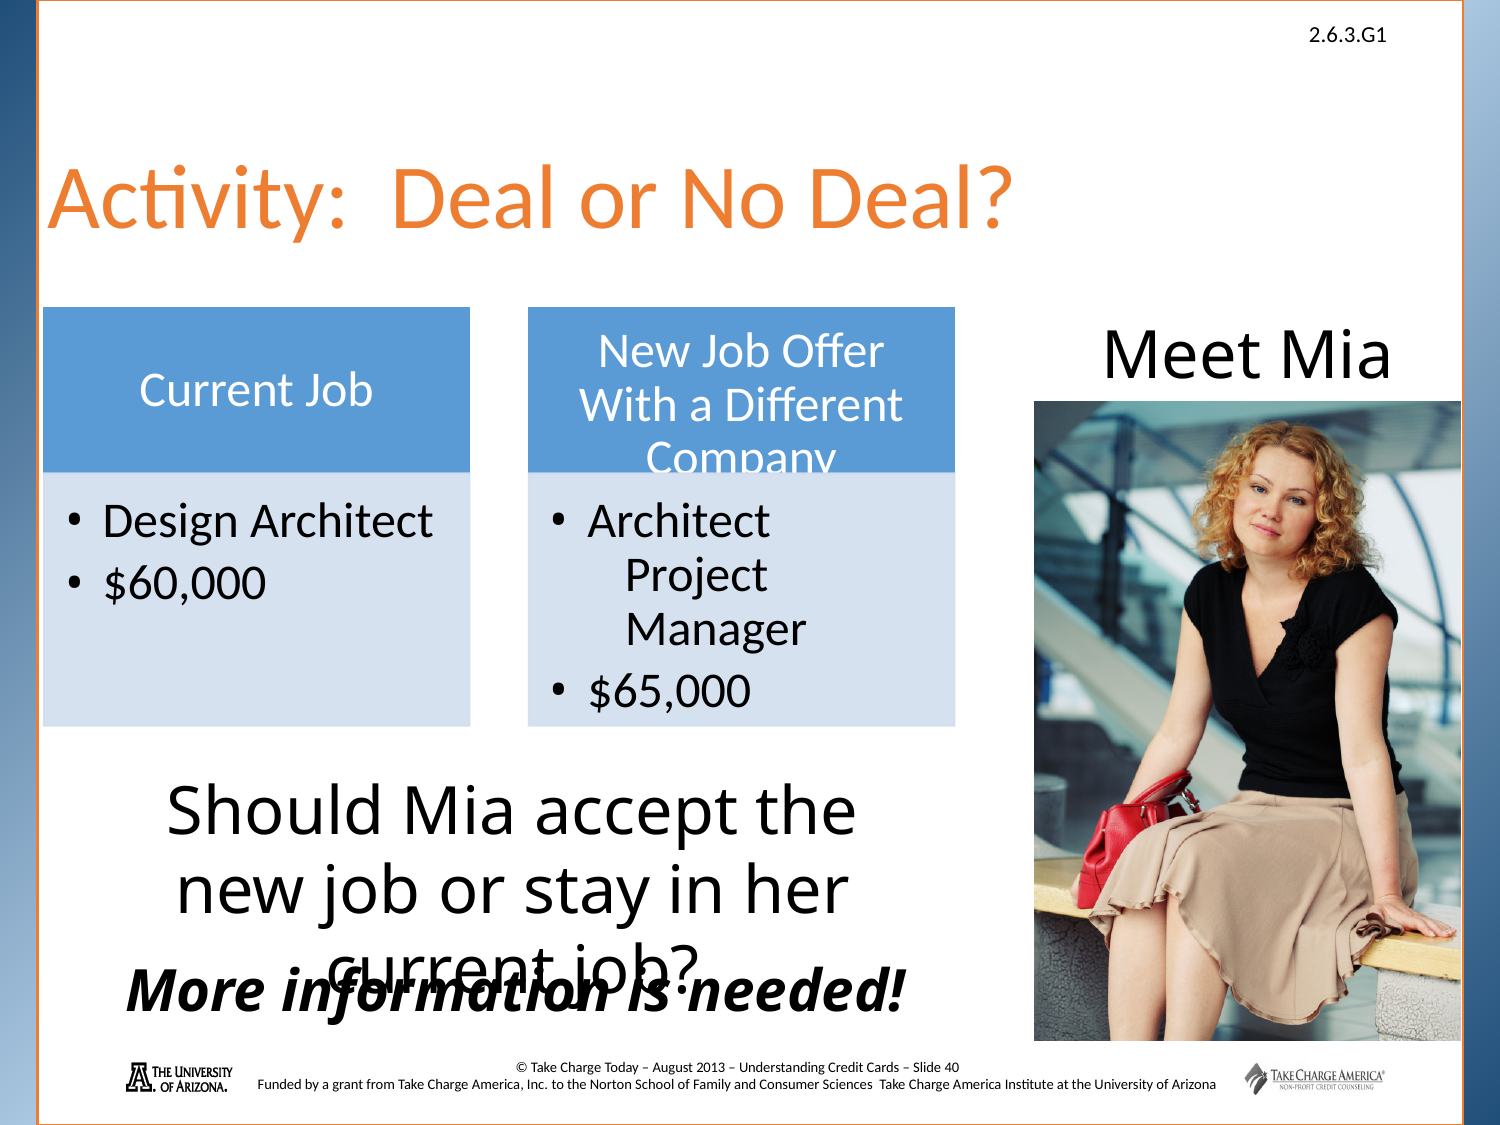

# Activity: Deal or No Deal?
Meet Mia
Current Job
New Job Offer With a Different Company
Design Architect
$60,000
Architect Project Manager
$65,000
Should Mia accept the new job or stay in her current job?
More information is needed!